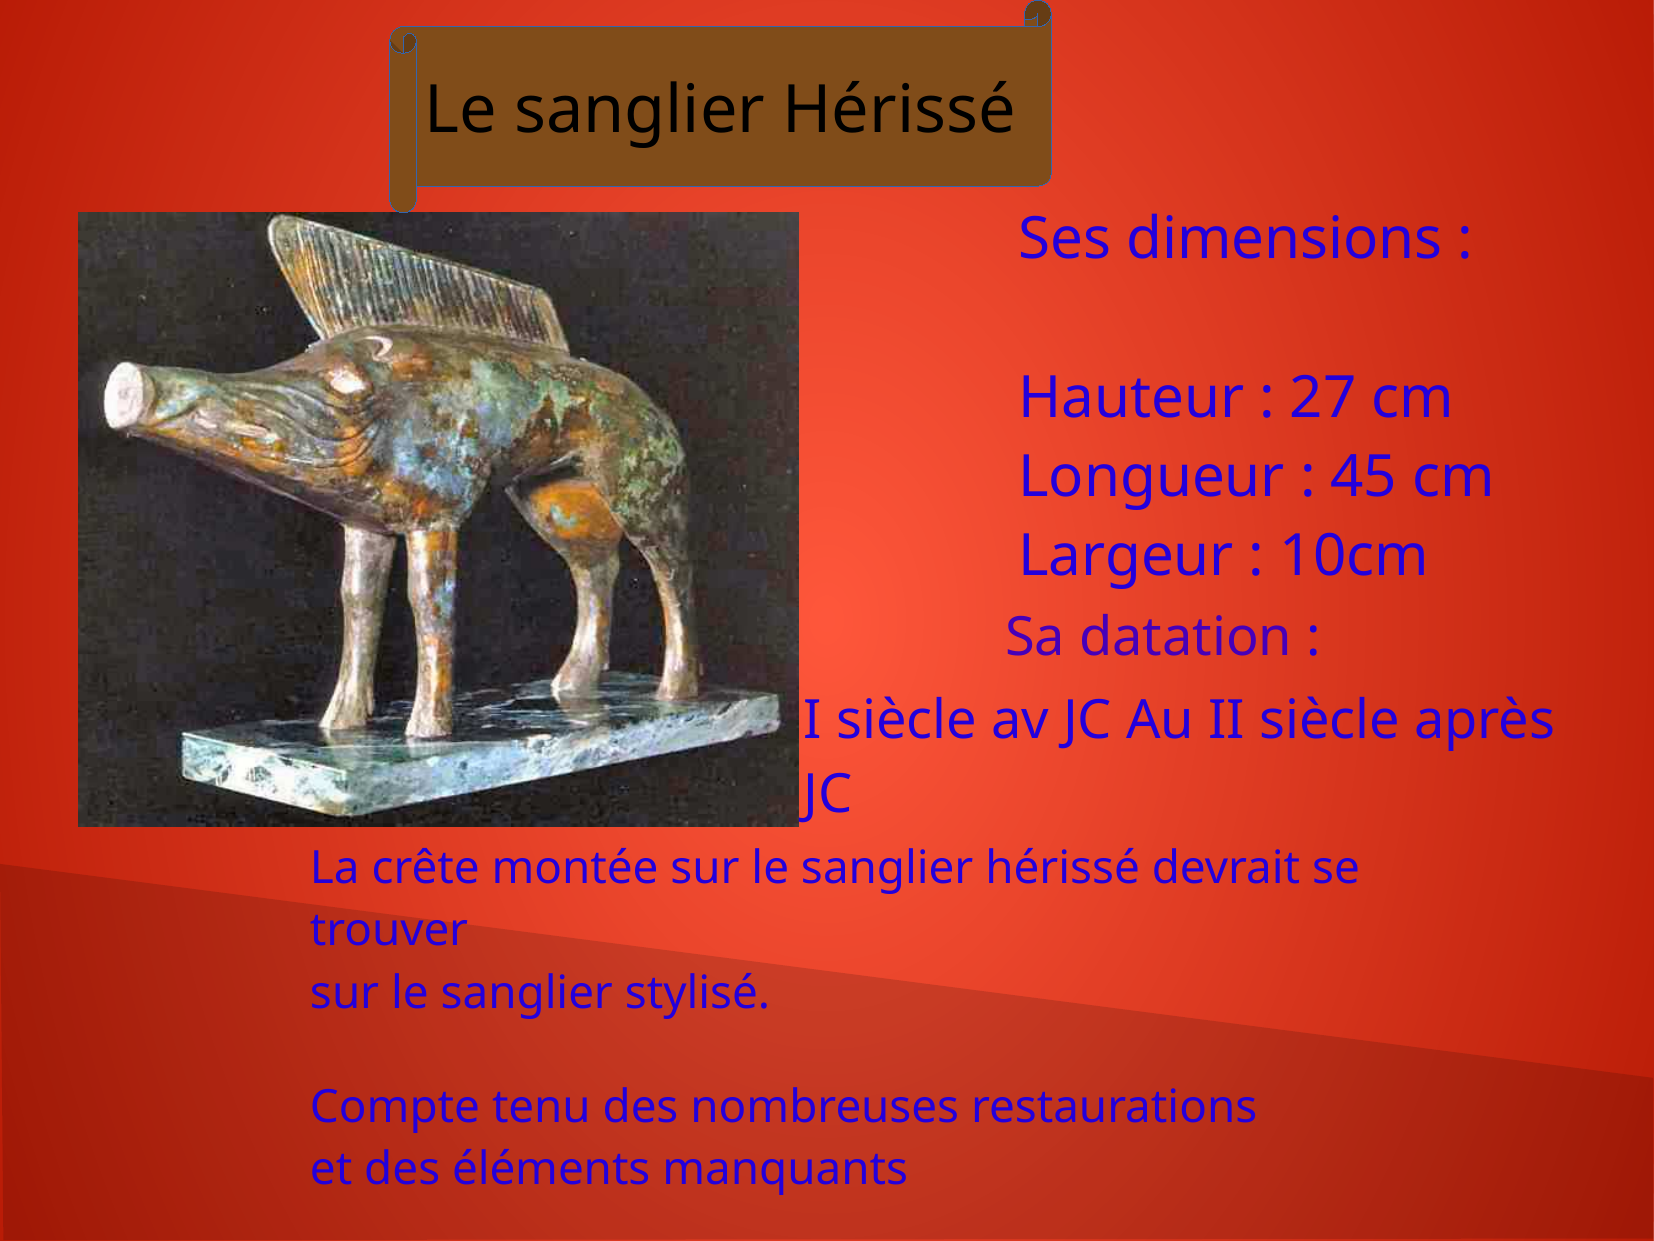

Le sanglier Hérissé
Ses dimensions :
Hauteur : 27 cm
Longueur : 45 cm
Largeur : 10cm
Sa datation :
I siècle av JC Au II siècle après
JC
La crête montée sur le sanglier hérissé devrait se trouver
sur le sanglier stylisé.
Compte tenu des nombreuses restaurations
et des éléments manquants
aaasssaaaaayyyyyyyyyyyyaaaaaaaaaaayaaaaaaaaaaaaxssssssssssssy